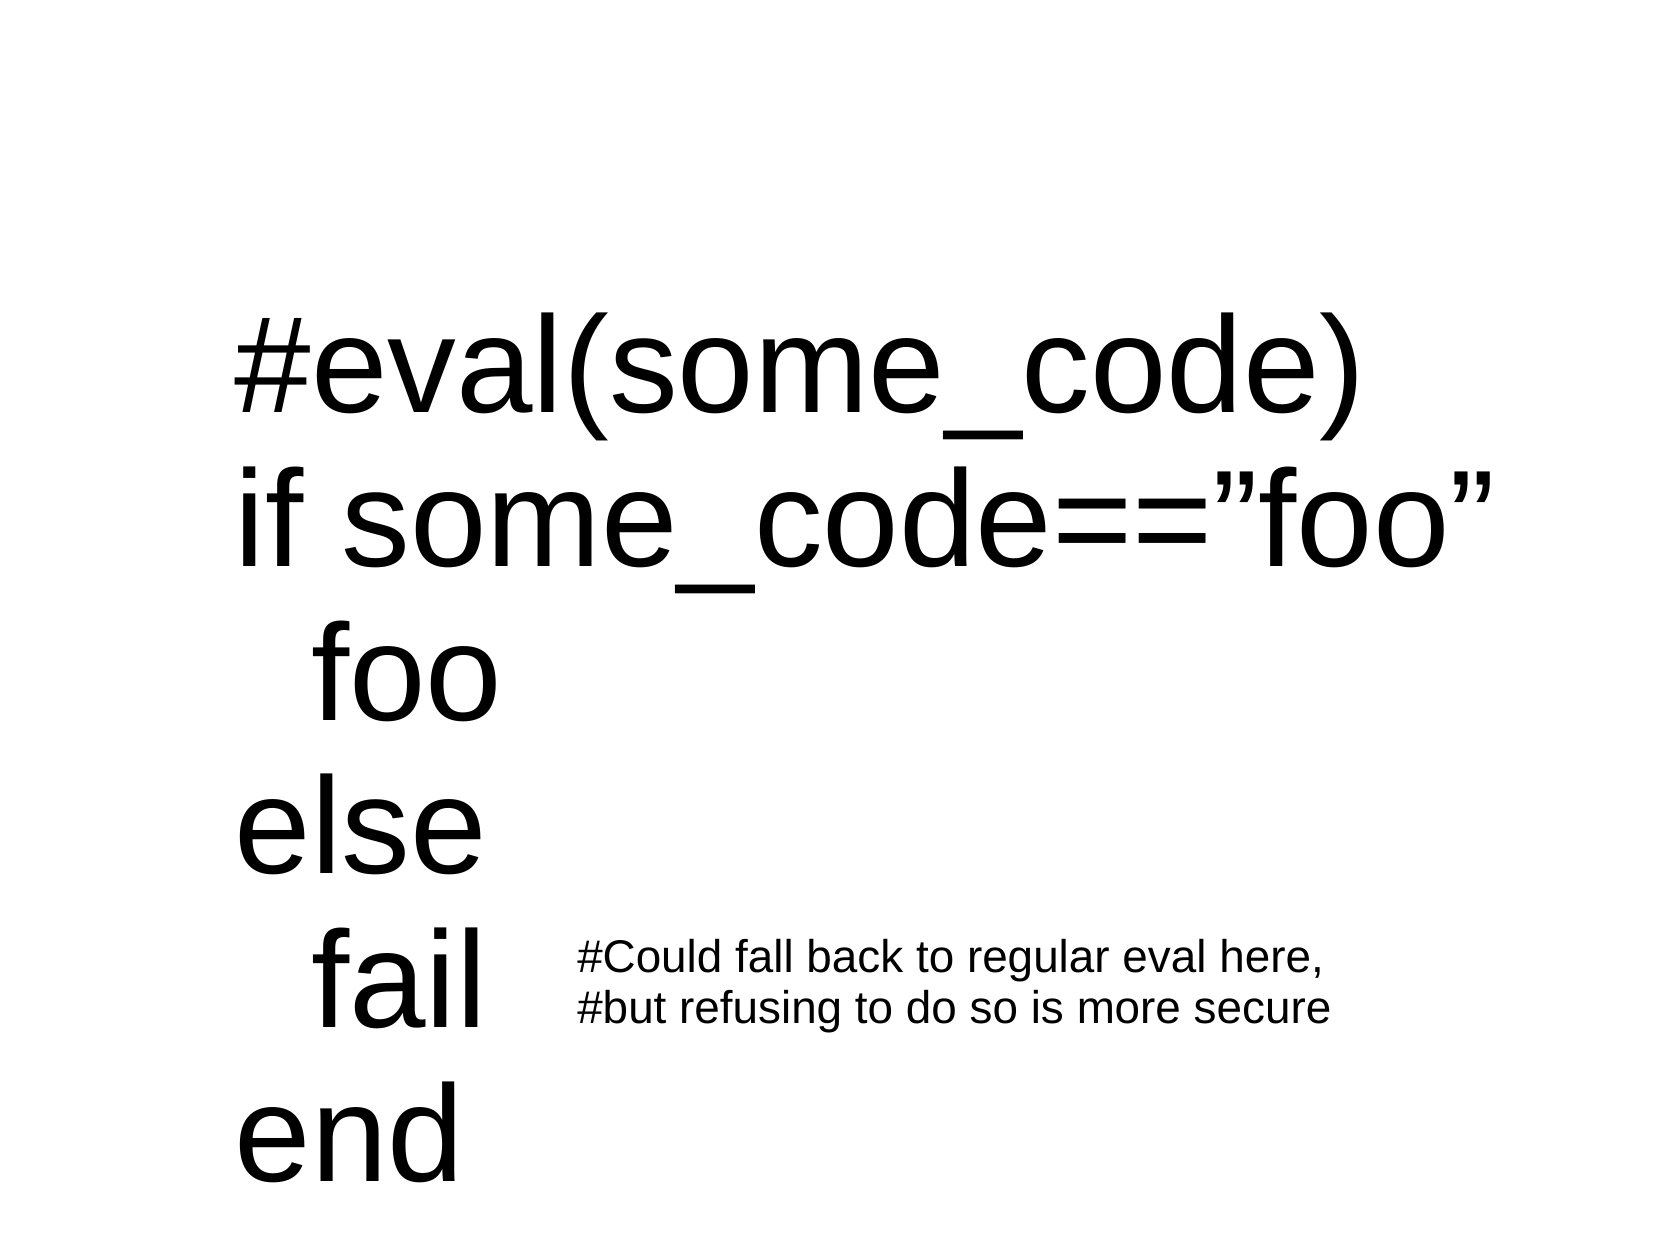

#eval(some_code)
if some_code==”foo”
 foo
else
 fail
end
#Could fall back to regular eval here,
#but refusing to do so is more secure